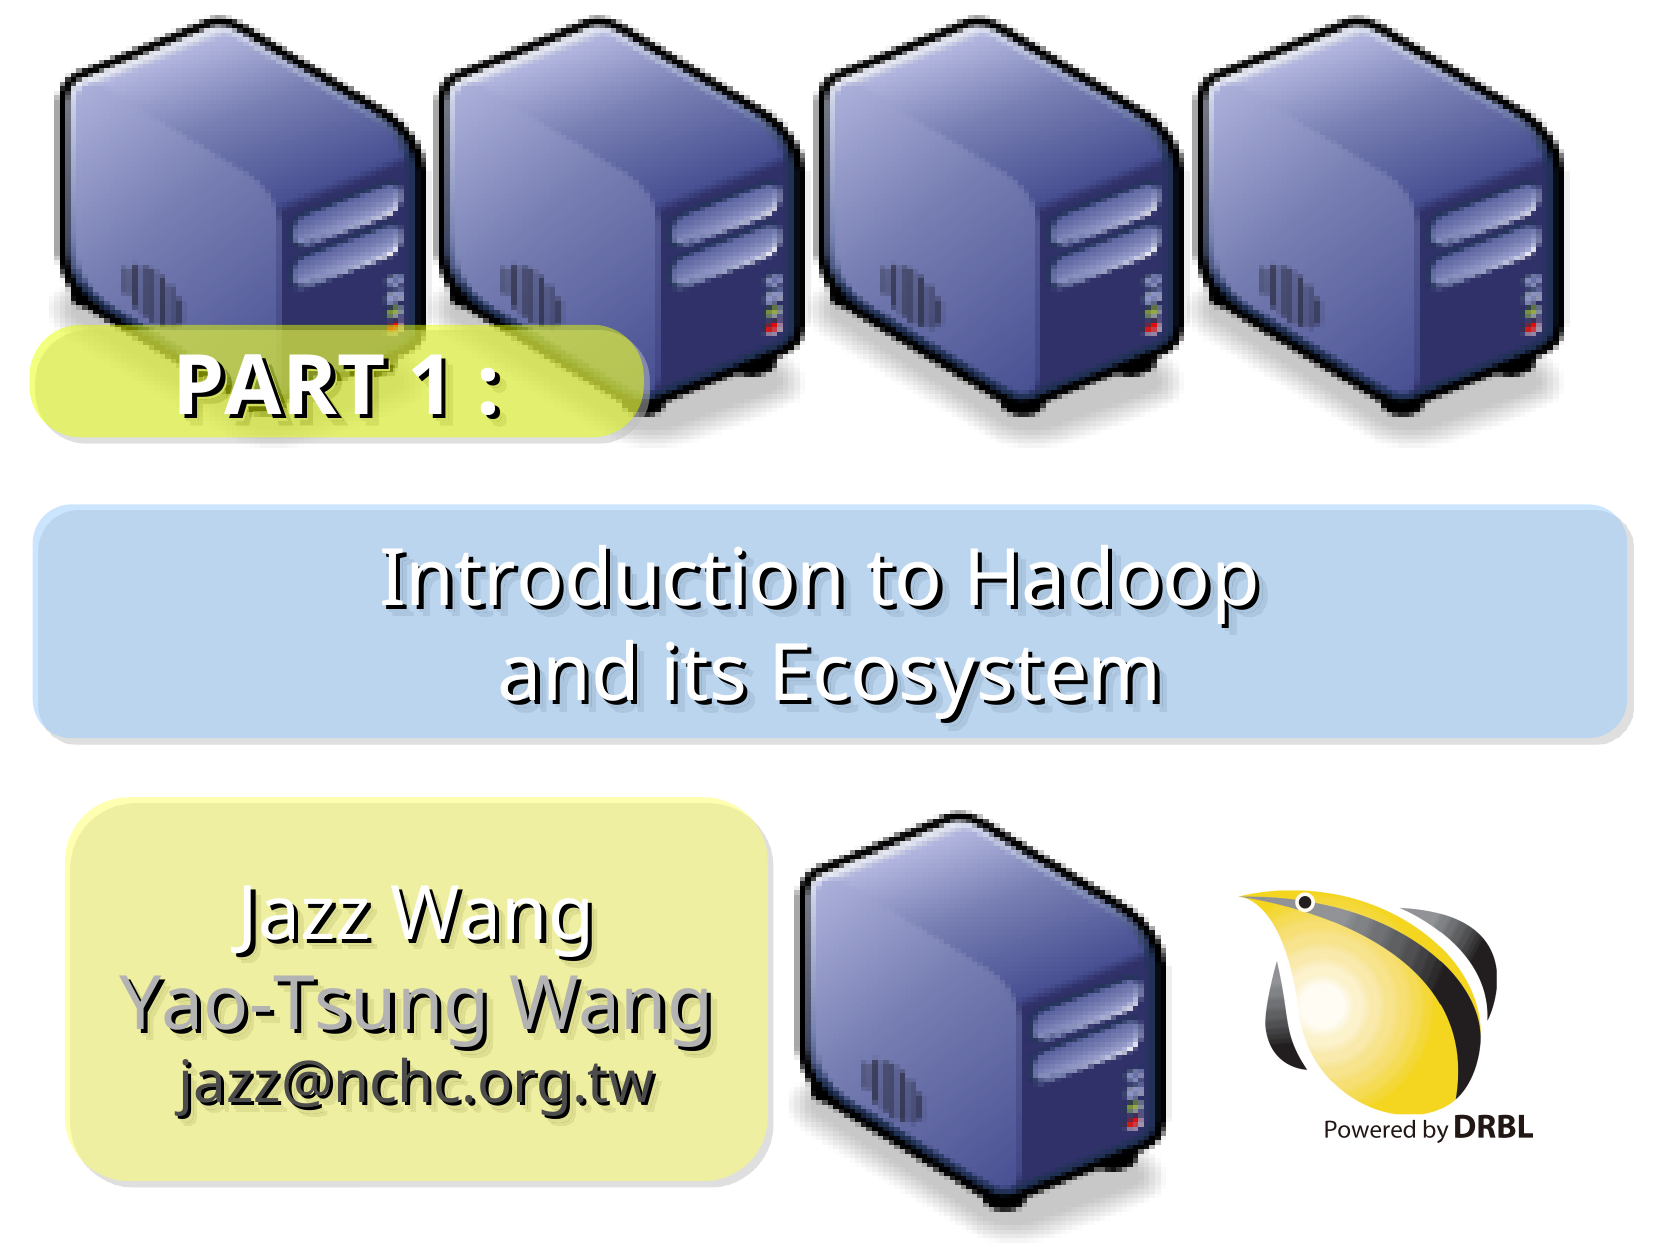

PART 1 :
Introduction to Hadoop
and its Ecosystem
Jazz Wang
Yao-Tsung Wang
jazz@nchc.org.tw